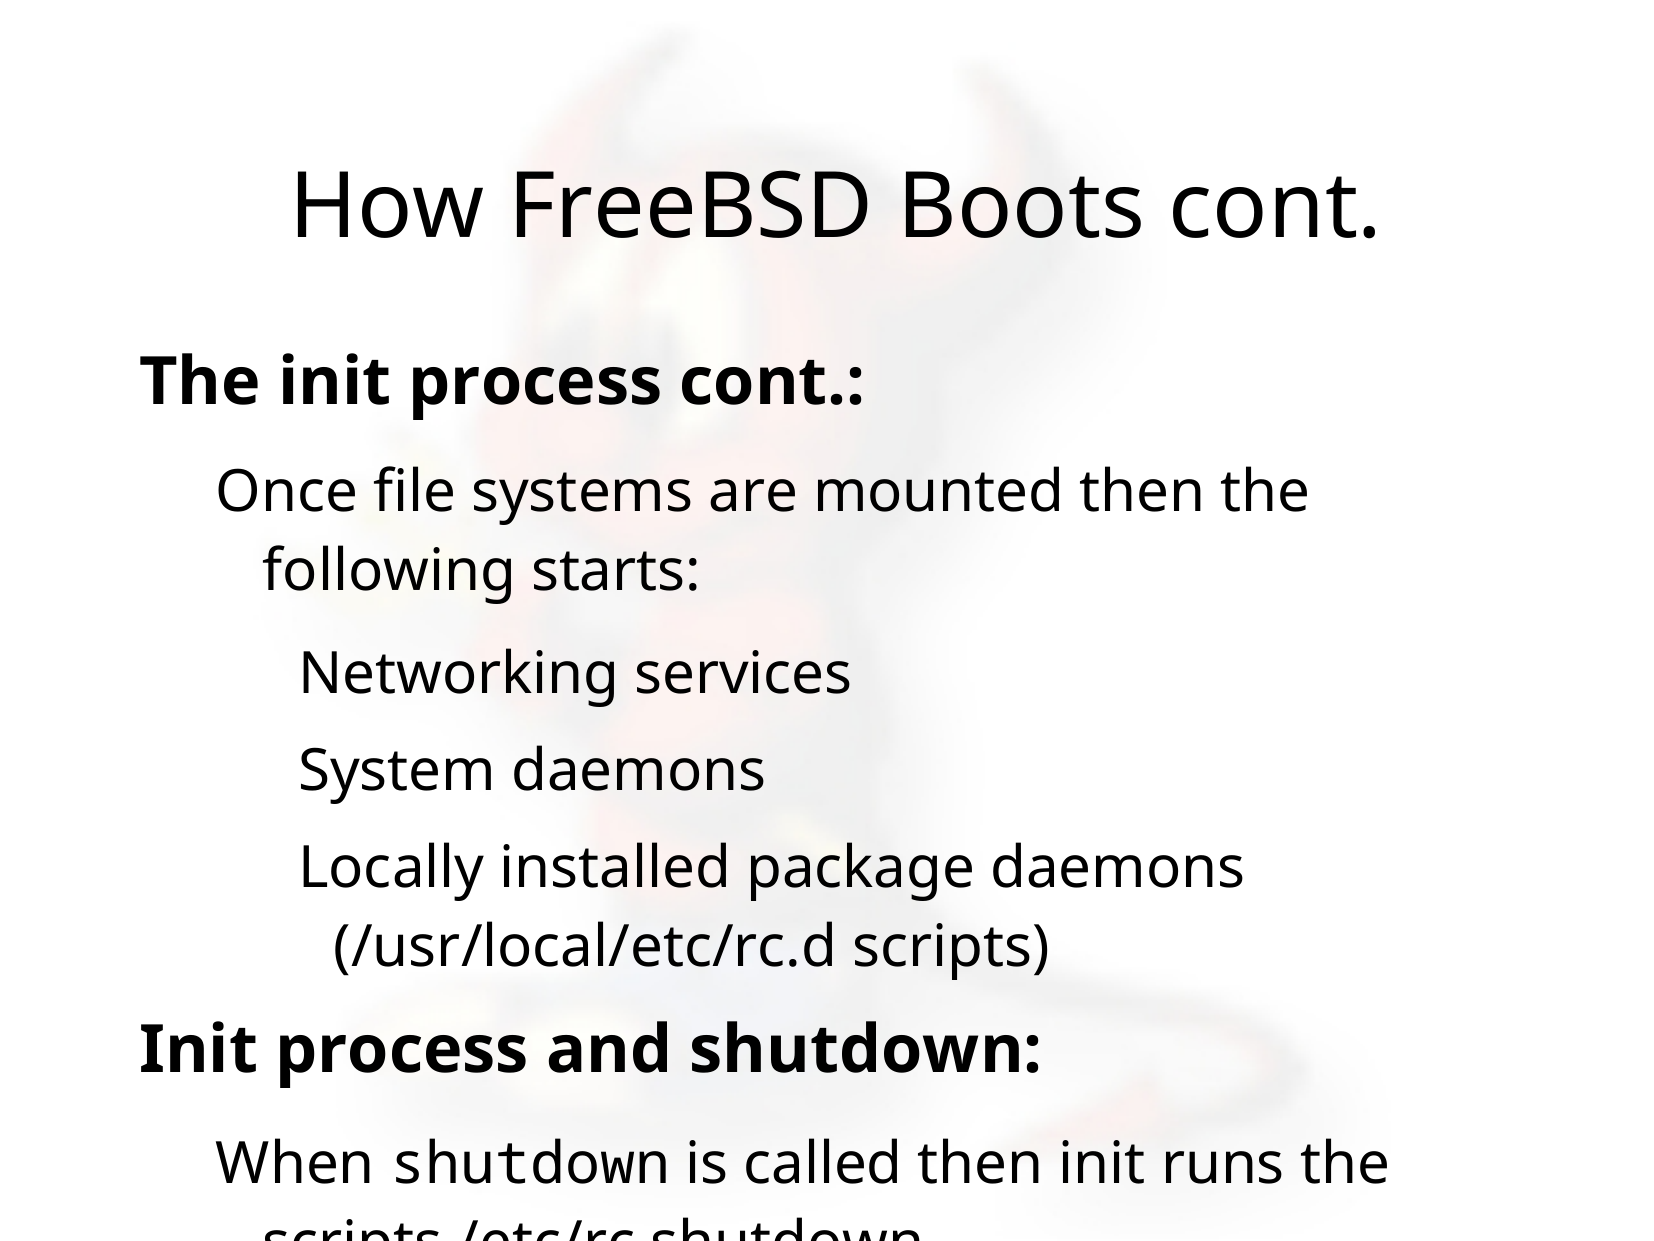

# How FreeBSD Boots cont.
The init process cont.:
Once file systems are mounted then the following starts:
Networking services
System daemons
Locally installed package daemons (/usr/local/etc/rc.d scripts)
Init process and shutdown:
When shutdown is called then init runs the scripts /etc/rc.shutdown.